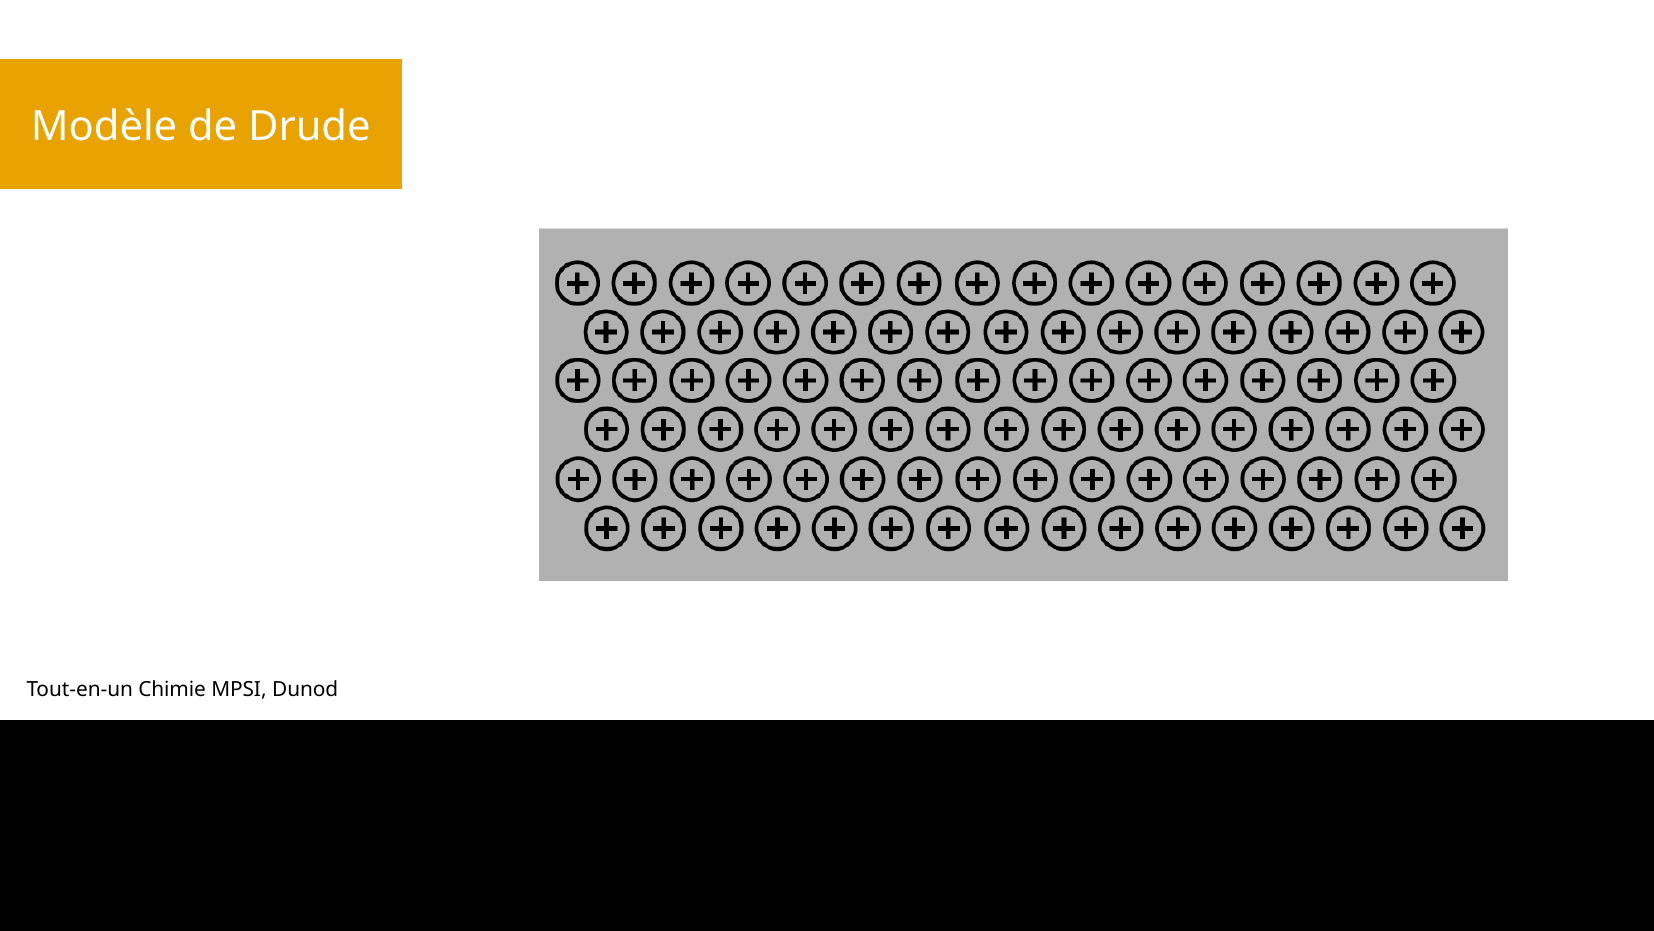

Modèle de Drude
Tout-en-un Chimie MPSI, Dunod